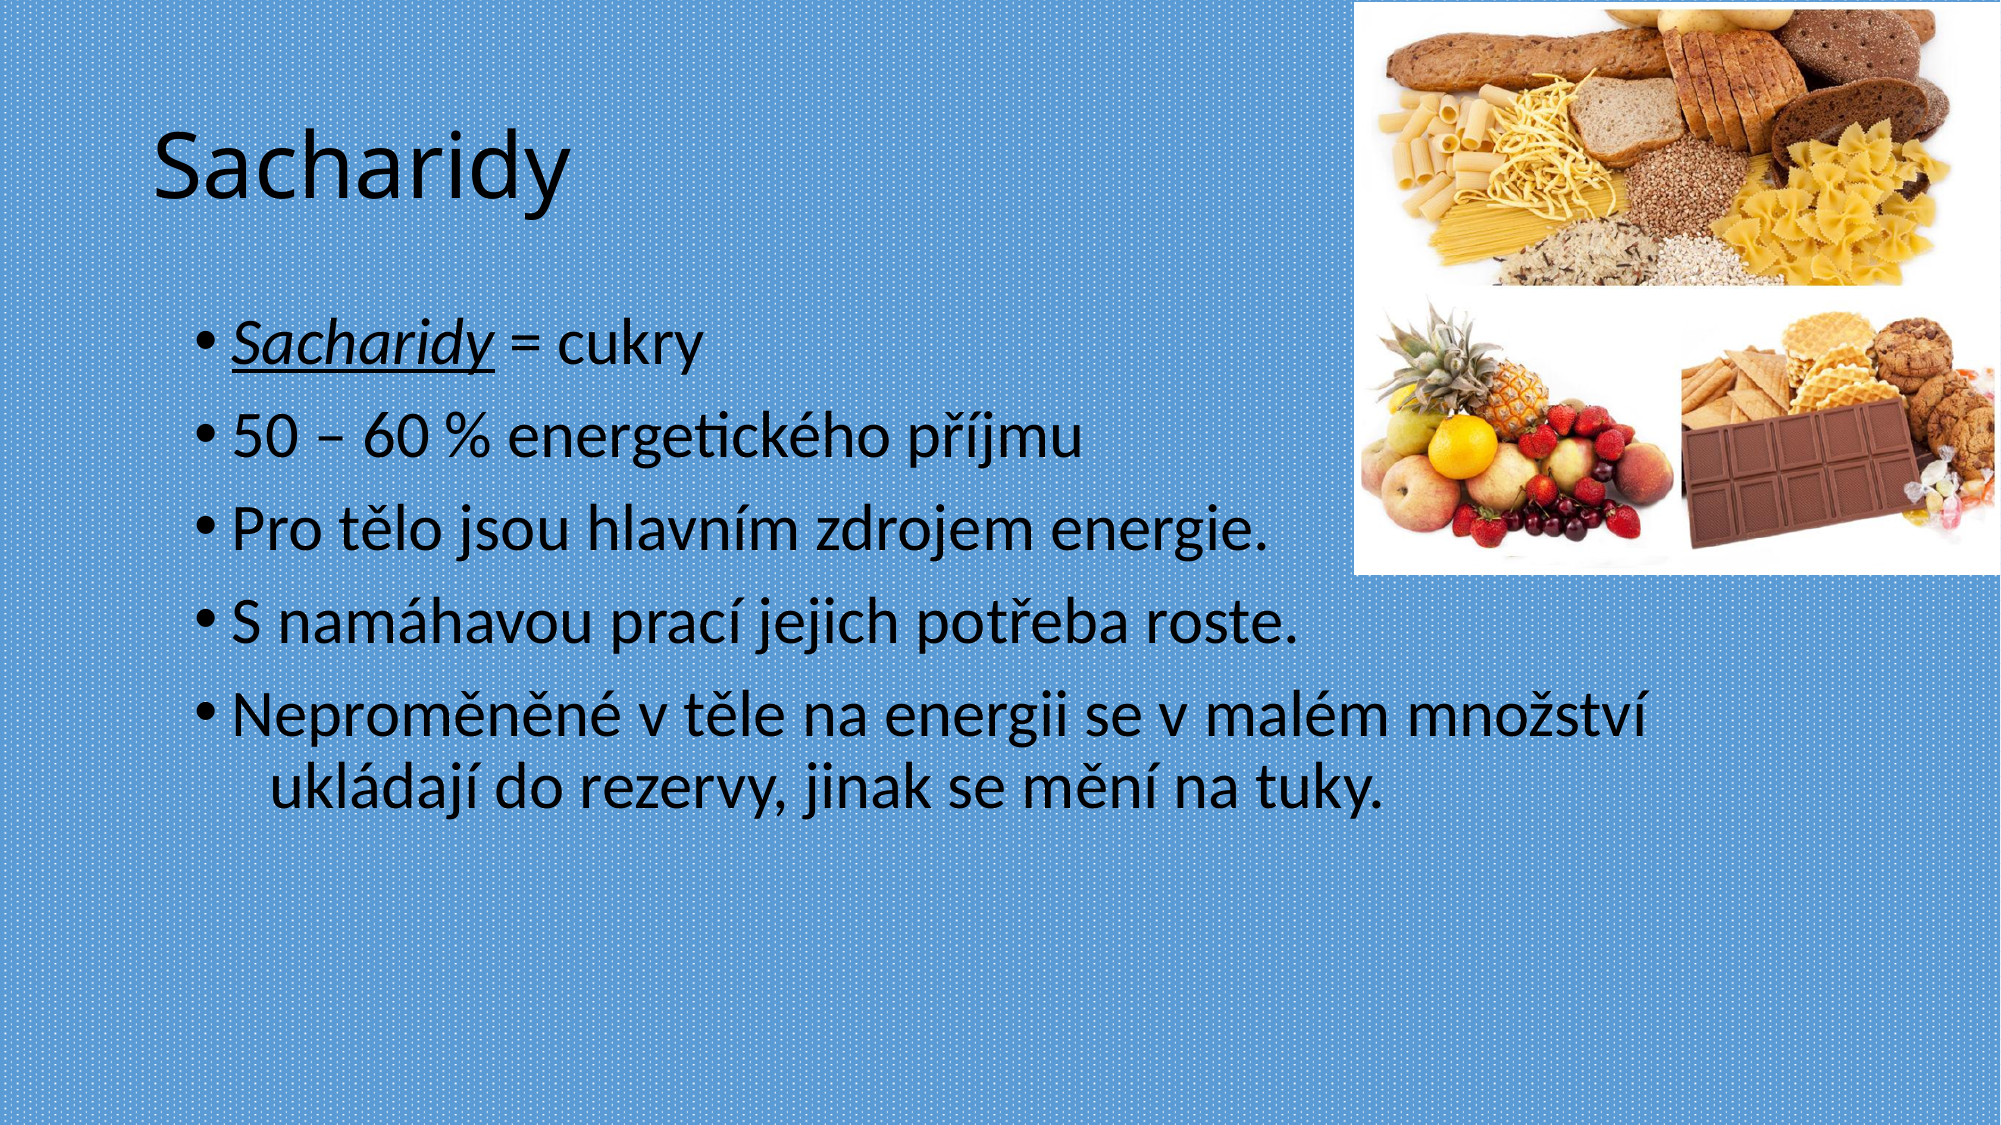

# Sacharidy
Sacharidy = cukry
50 – 60 % energetického příjmu
Pro tělo jsou hlavním zdrojem energie.
S namáhavou prací jejich potřeba roste.
Neproměněné v těle na energii se v malém množství ukládají do rezervy, jinak se mění na tuky.